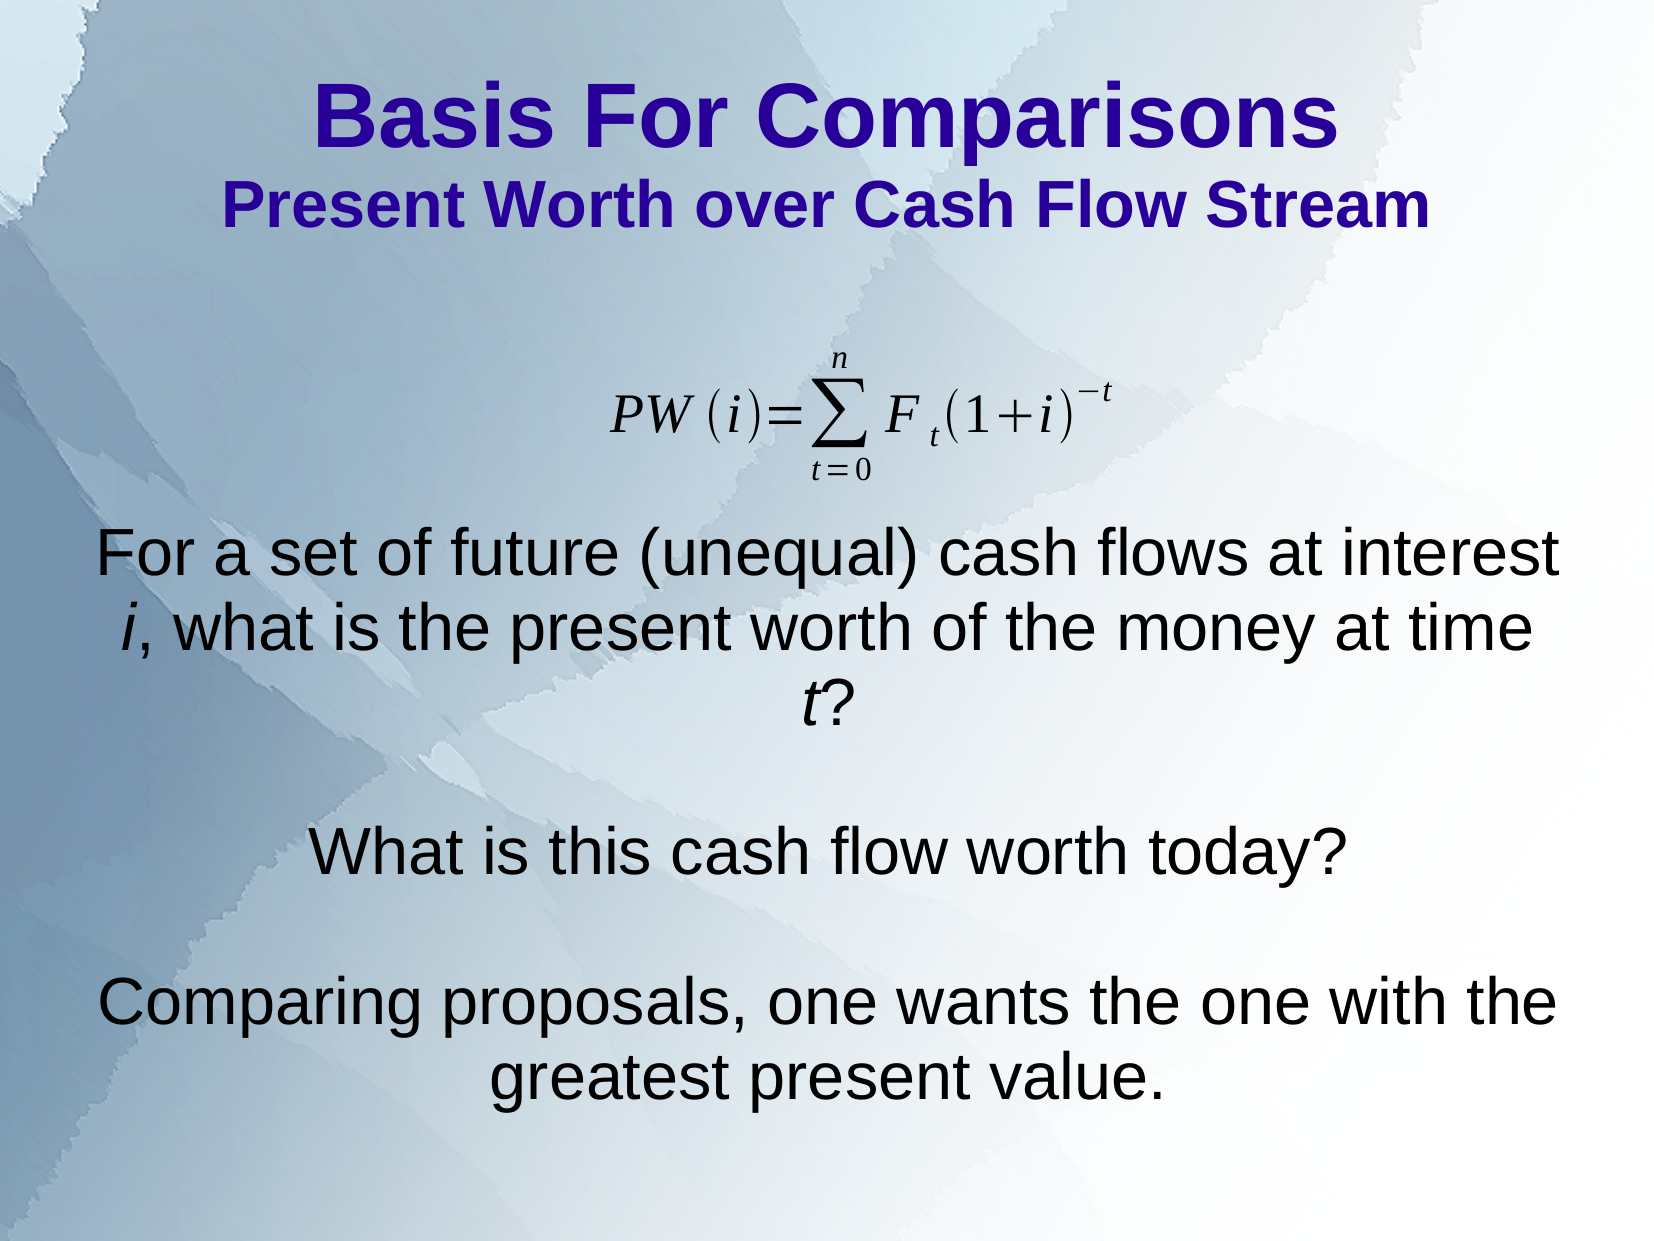

# Basis For Comparisons Present Worth over Cash Flow Stream
For a set of future (unequal) cash flows at interest i, what is the present worth of the money at time t?
What is this cash flow worth today?
Comparing proposals, one wants the one with the greatest present value.